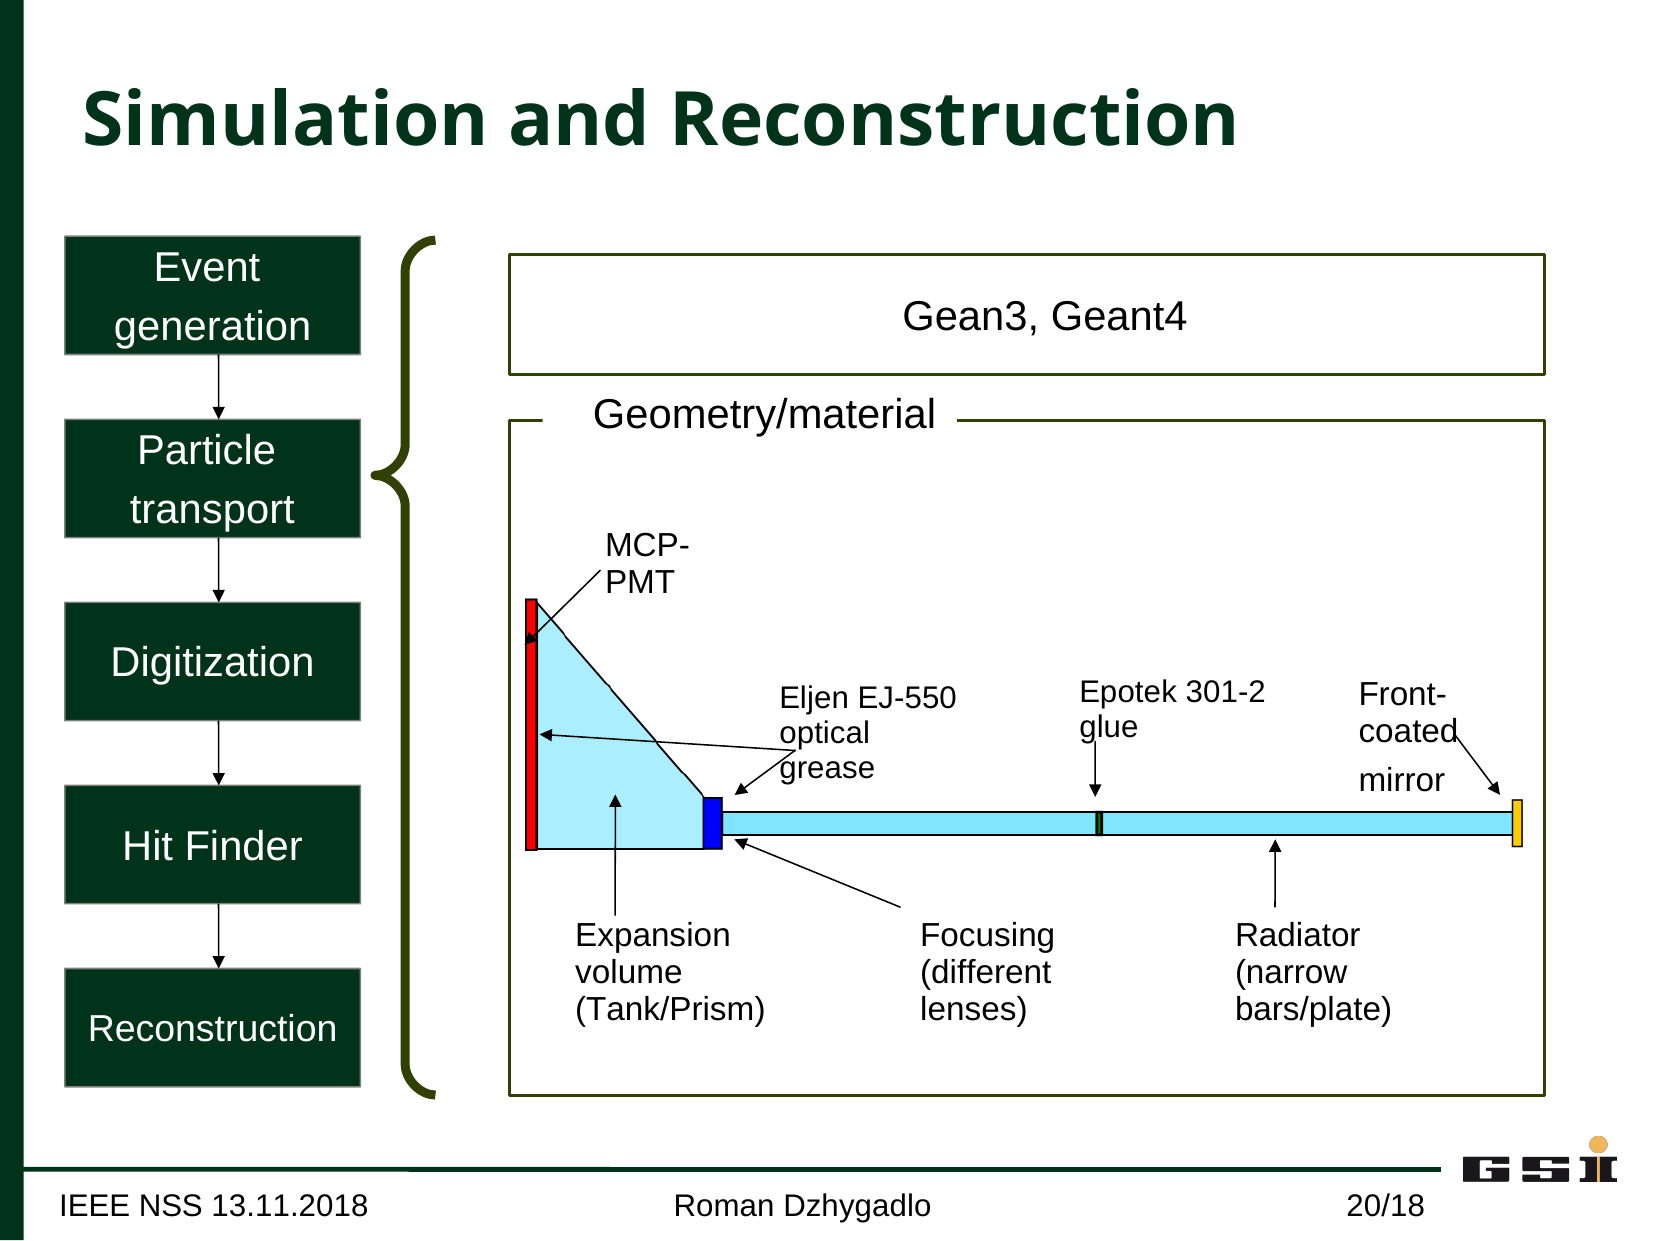

# Simulation and Reconstruction
Event
generation
Gean3, Geant4
Geometry/material
Particle
transport
MCP-PMT
Digitization
Epotek 301-2 glue
Front-coated
mirror
Eljen EJ-550 optical grease
Hit Finder
Expansion volume (Tank/Prism)
Focusing (different lenses)
Radiator (narrow bars/plate)
Reconstruction
IEEE NSS 13.11.2018 Roman Dzhygadlo
20